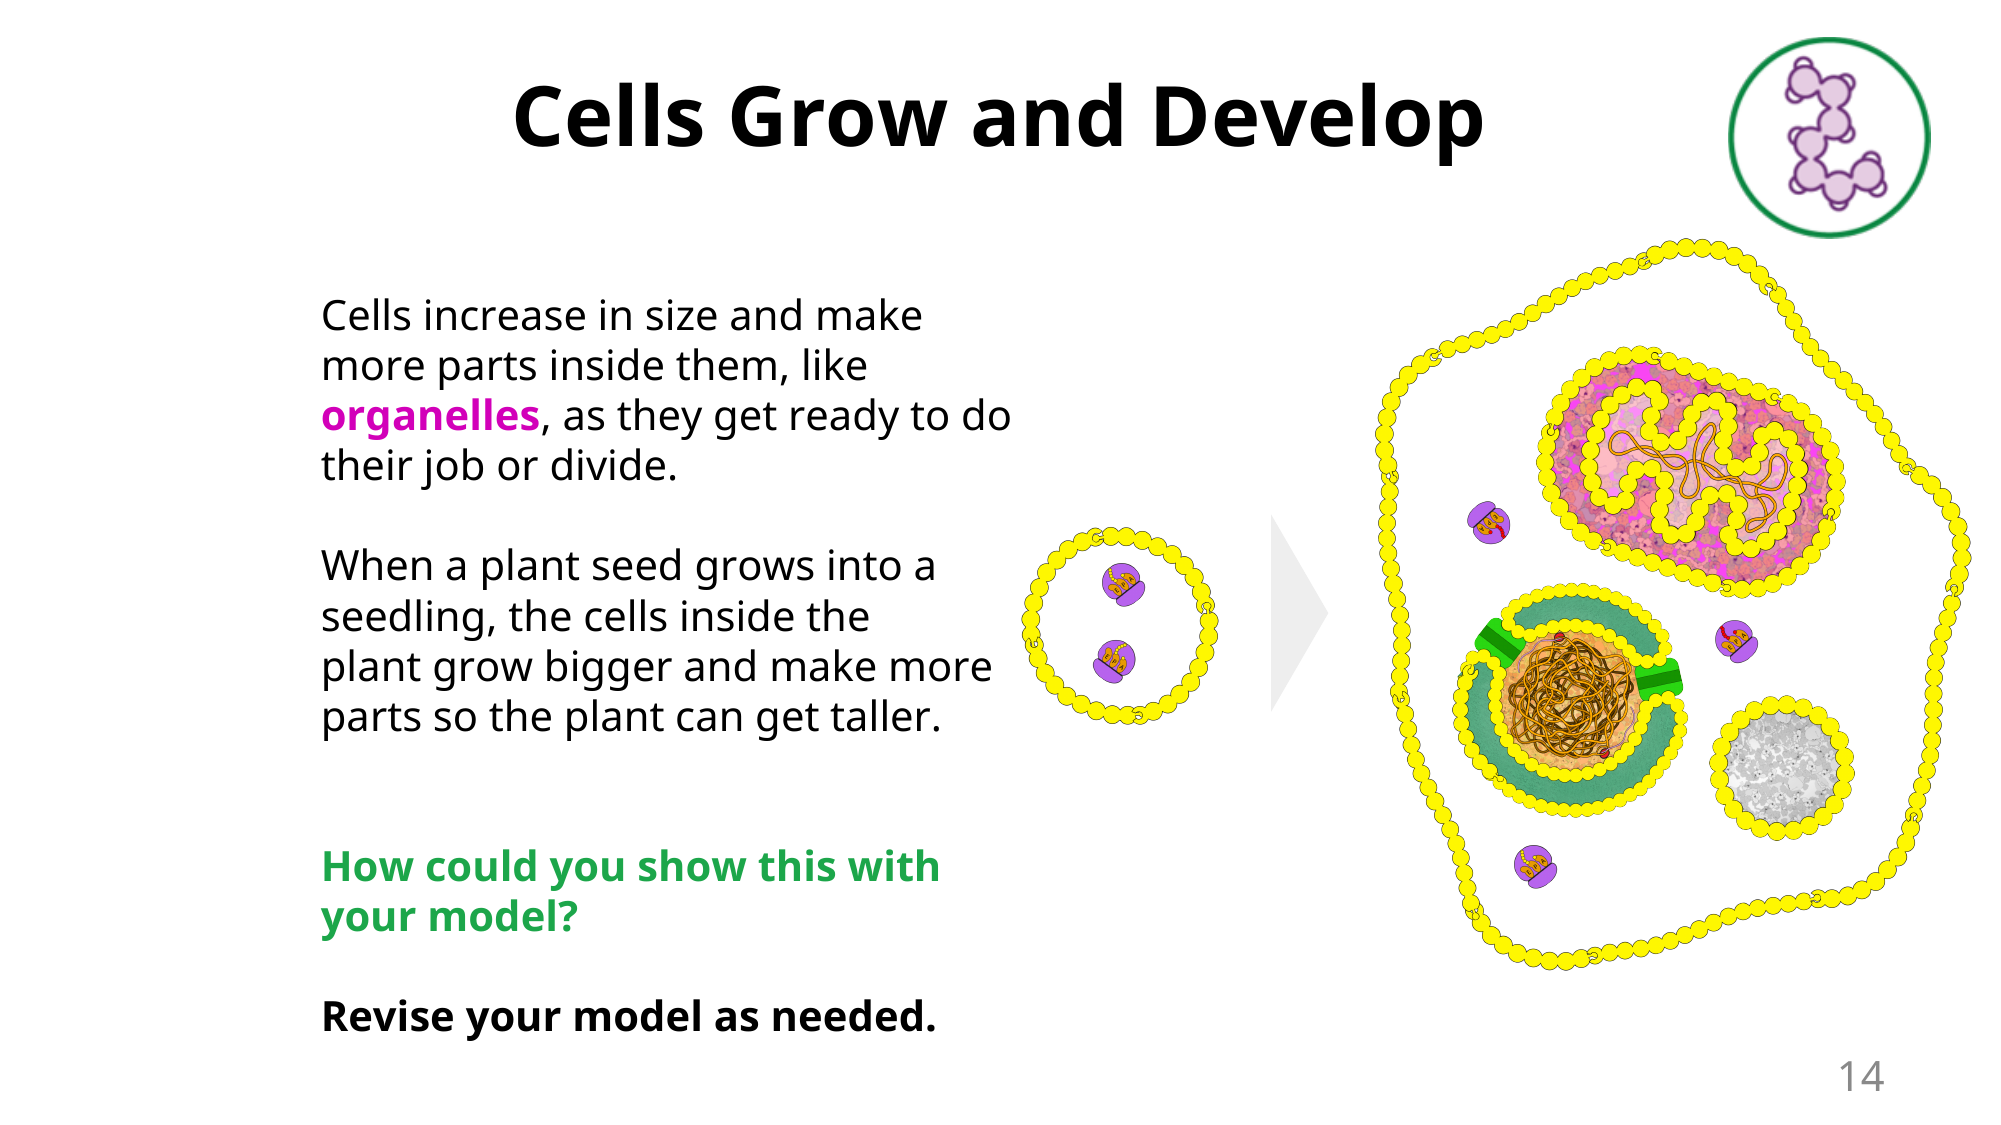

Cells Grow and Develop
Cells increase in size and make more parts inside them, like organelles, as they get ready to do their job or divide.
When a plant seed grows into a seedling, the cells inside the
plant grow bigger and make more parts so the plant can get taller.
How could you show this with your model?
Revise your model as needed.